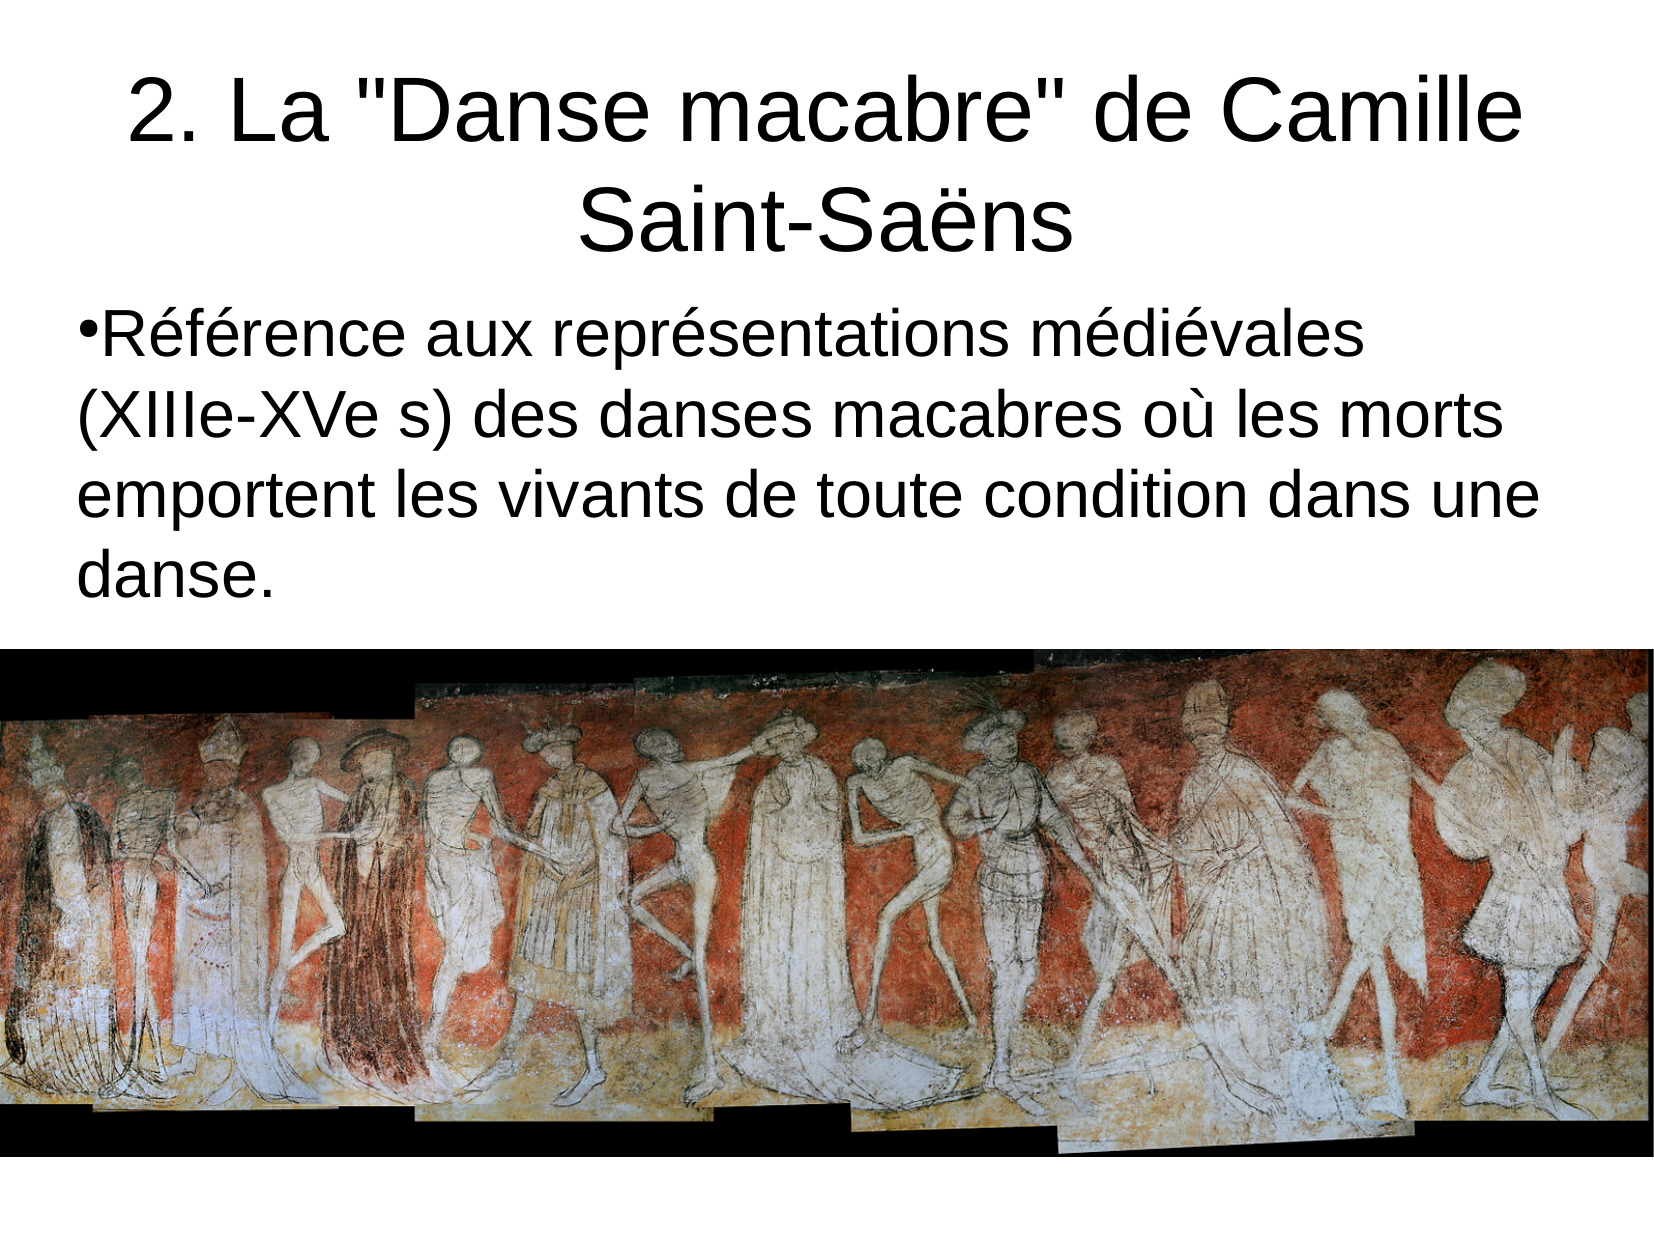

# 2. La "Danse macabre" de Camille Saint-Saëns
Référence aux représentations médiévales (XIIIe-XVe s) des danses macabres où les morts emportent les vivants de toute condition dans une danse.